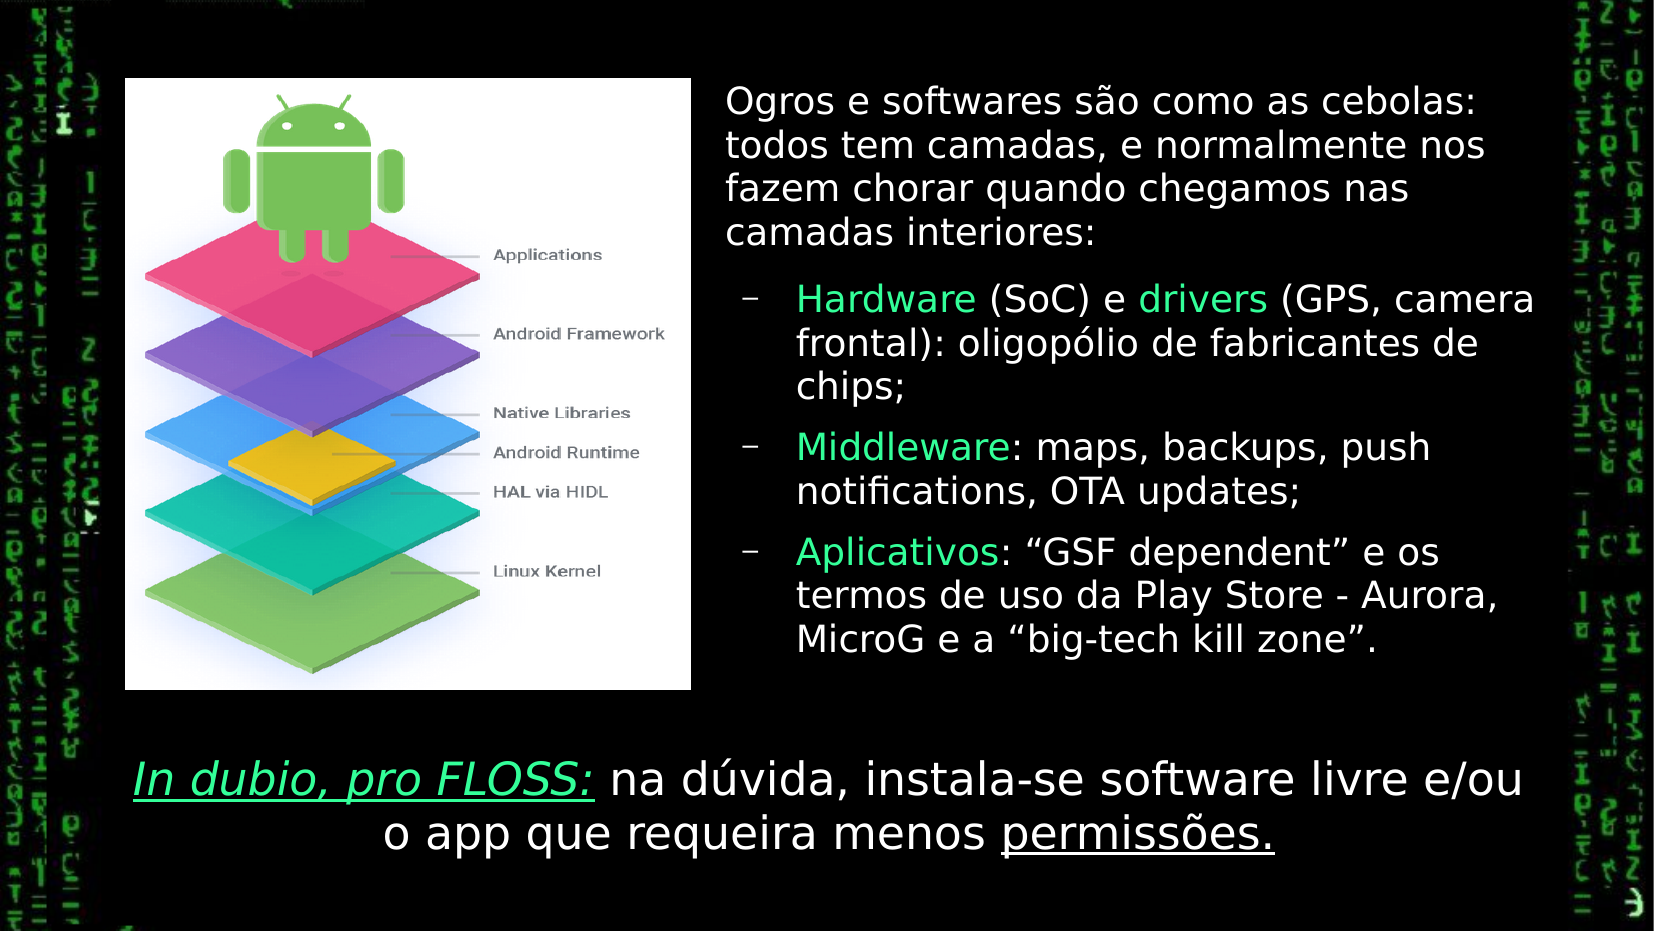

Ogros e softwares são como as cebolas: todos tem camadas, e normalmente nos fazem chorar quando chegamos nas camadas interiores:
Hardware (SoC) e drivers (GPS, camera frontal): oligopólio de fabricantes de chips;
Middleware: maps, backups, push notifications, OTA updates;
Aplicativos: “GSF dependent” e os termos de uso da Play Store - Aurora, MicroG e a “big-tech kill zone”.
# In dubio, pro FLOSS: na dúvida, instala-se software livre e/ou o app que requeira menos permissões.